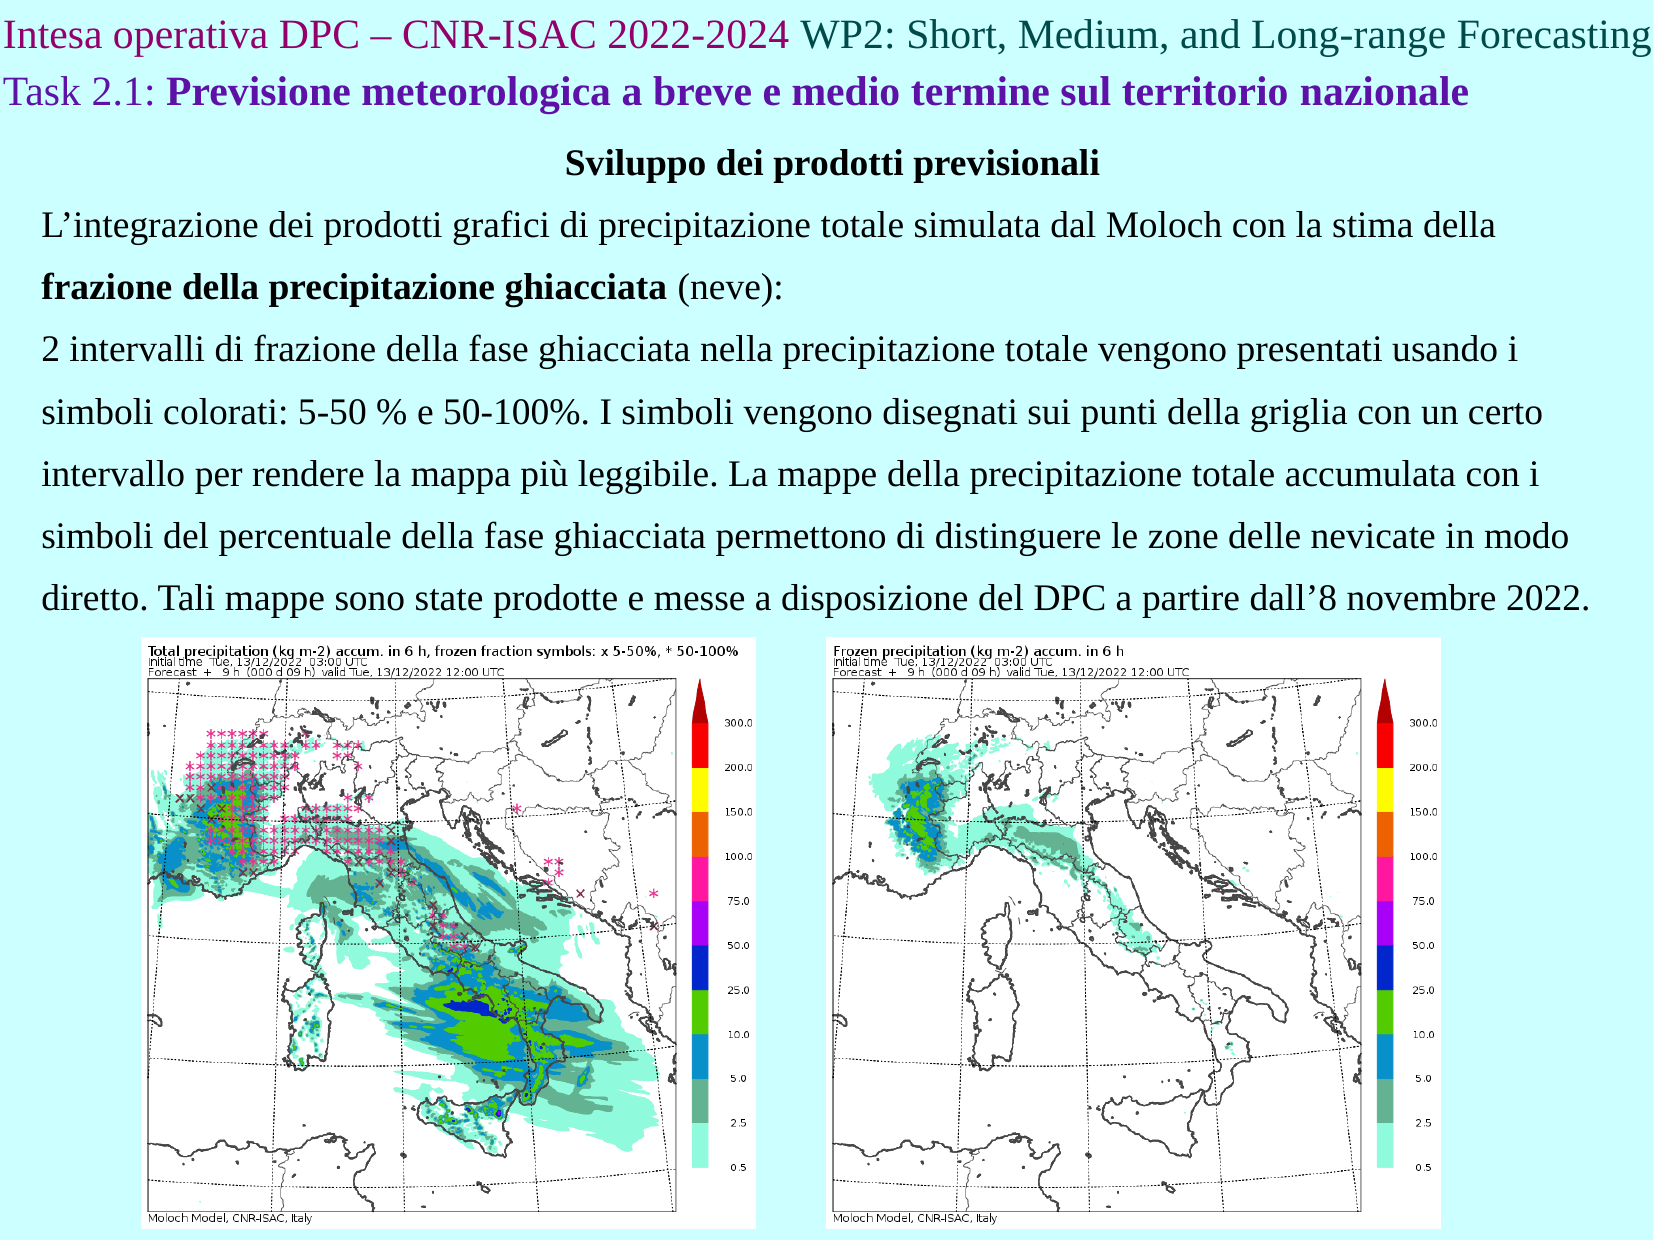

Intesa operativa DPC – CNR-ISAC 2022-2024 WP2: Short, Medium, and Long-range Forecasting
Task 2.1: Previsione meteorologica a breve e medio termine sul territorio nazionale
Sviluppo dei prodotti previsionali
L’integrazione dei prodotti grafici di precipitazione totale simulata dal Moloch con la stima della frazione della precipitazione ghiacciata (neve):
2 intervalli di frazione della fase ghiacciata nella precipitazione totale vengono presentati usando i simboli colorati: 5-50 % e 50-100%. I simboli vengono disegnati sui punti della griglia con un certo intervallo per rendere la mappa più leggibile. La mappe della precipitazione totale accumulata con i simboli del percentuale della fase ghiacciata permettono di distinguere le zone delle nevicate in modo diretto. Tali mappe sono state prodotte e messe a disposizione del DPC a partire dall’8 novembre 2022.